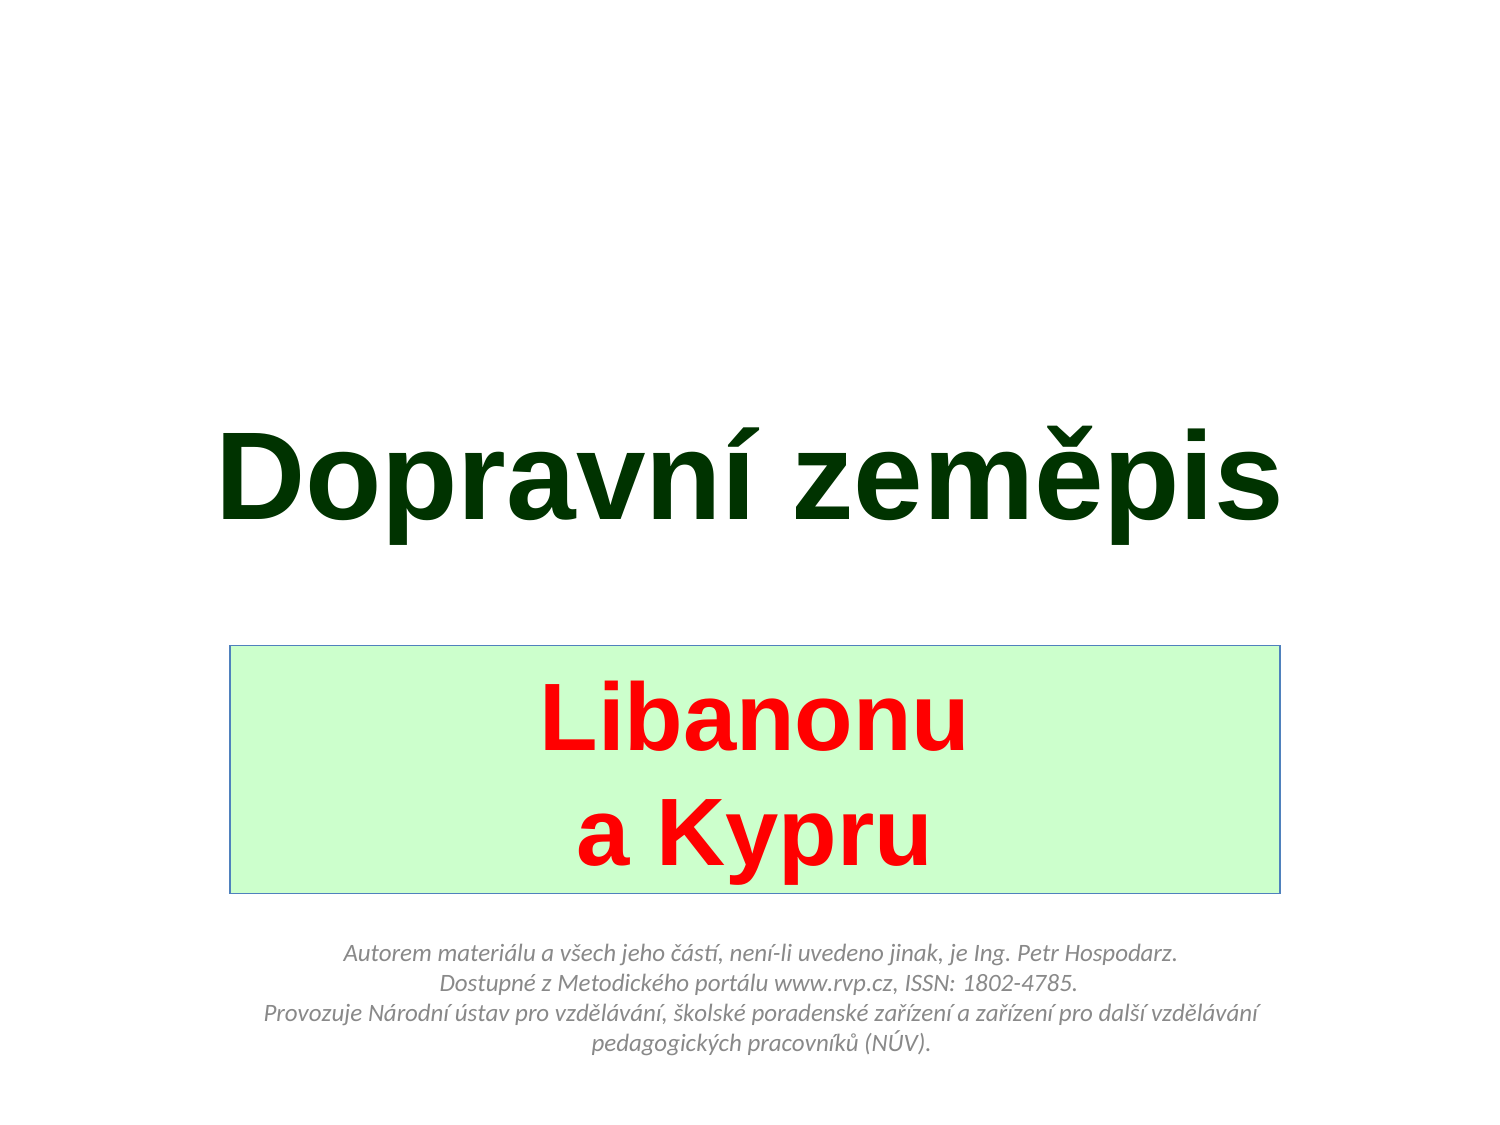

# Dopravní zeměpis
Libanonu
a Kypru
Autorem materiálu a všech jeho částí, není-li uvedeno jinak, je Ing. Petr Hospodarz.
Dostupné z Metodického portálu www.rvp.cz, ISSN: 1802-4785.
Provozuje Národní ústav pro vzdělávání, školské poradenské zařízení a zařízení pro další vzdělávání
pedagogických pracovníků (NÚV).